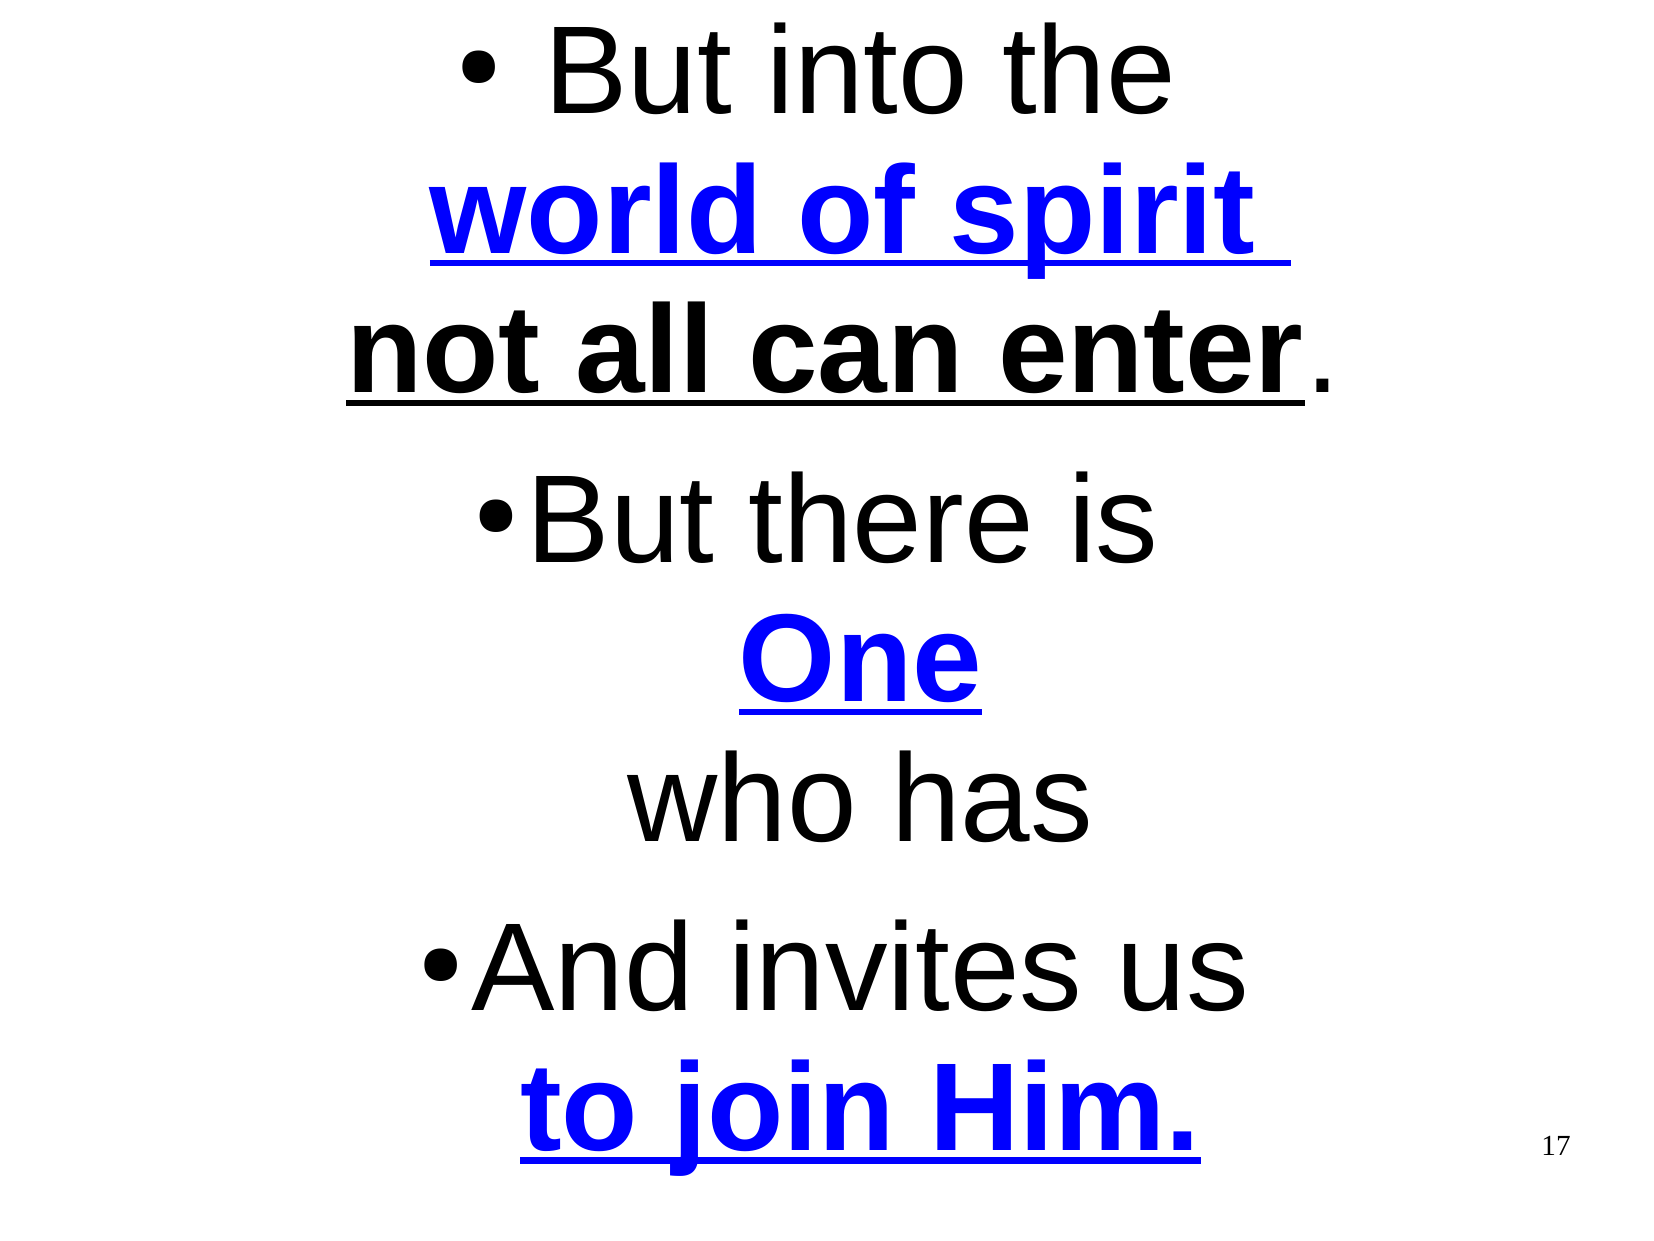

# But into the world of spirit not all can enter.
But there is
One
who has
And invites us
to join Him.
17